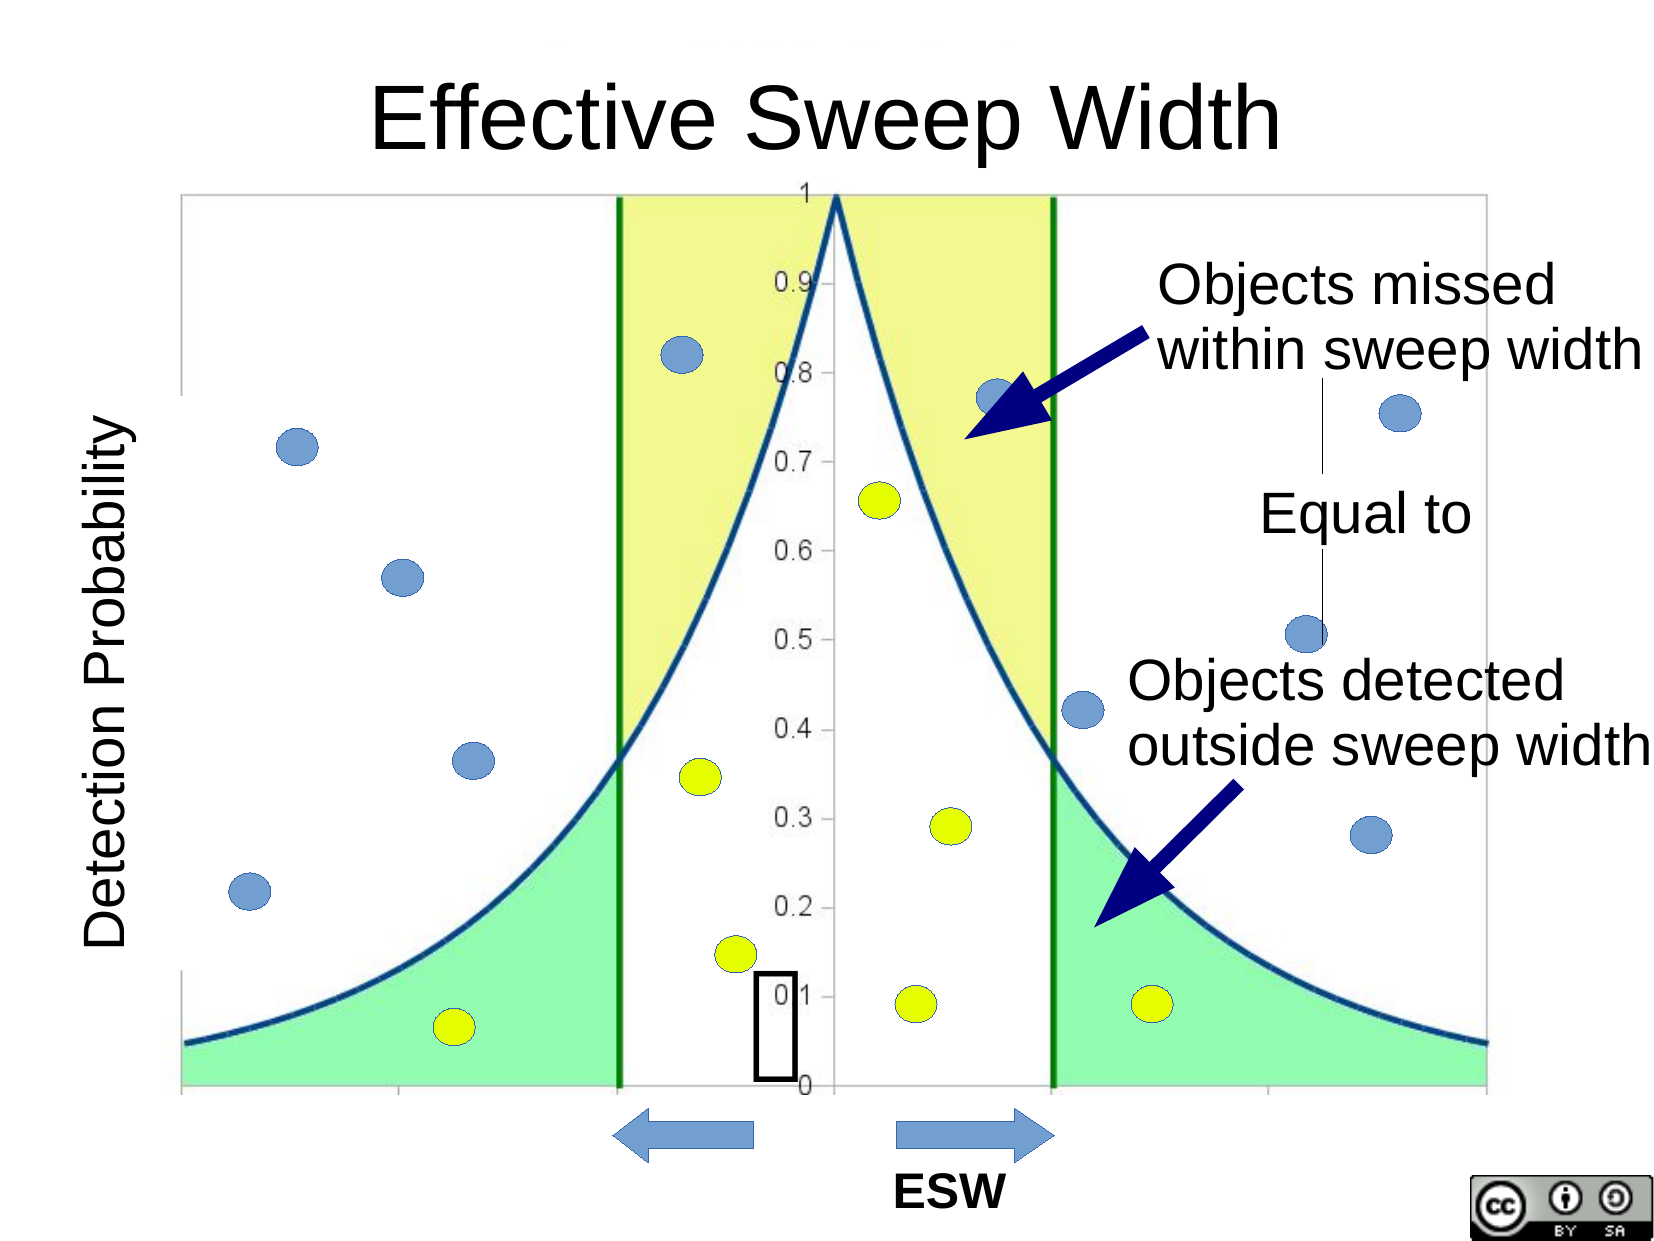

# Effective Sweep Width
Objects missed
within sweep width
Equal to
Detection Probability
Objects detected
outside sweep width

ESW